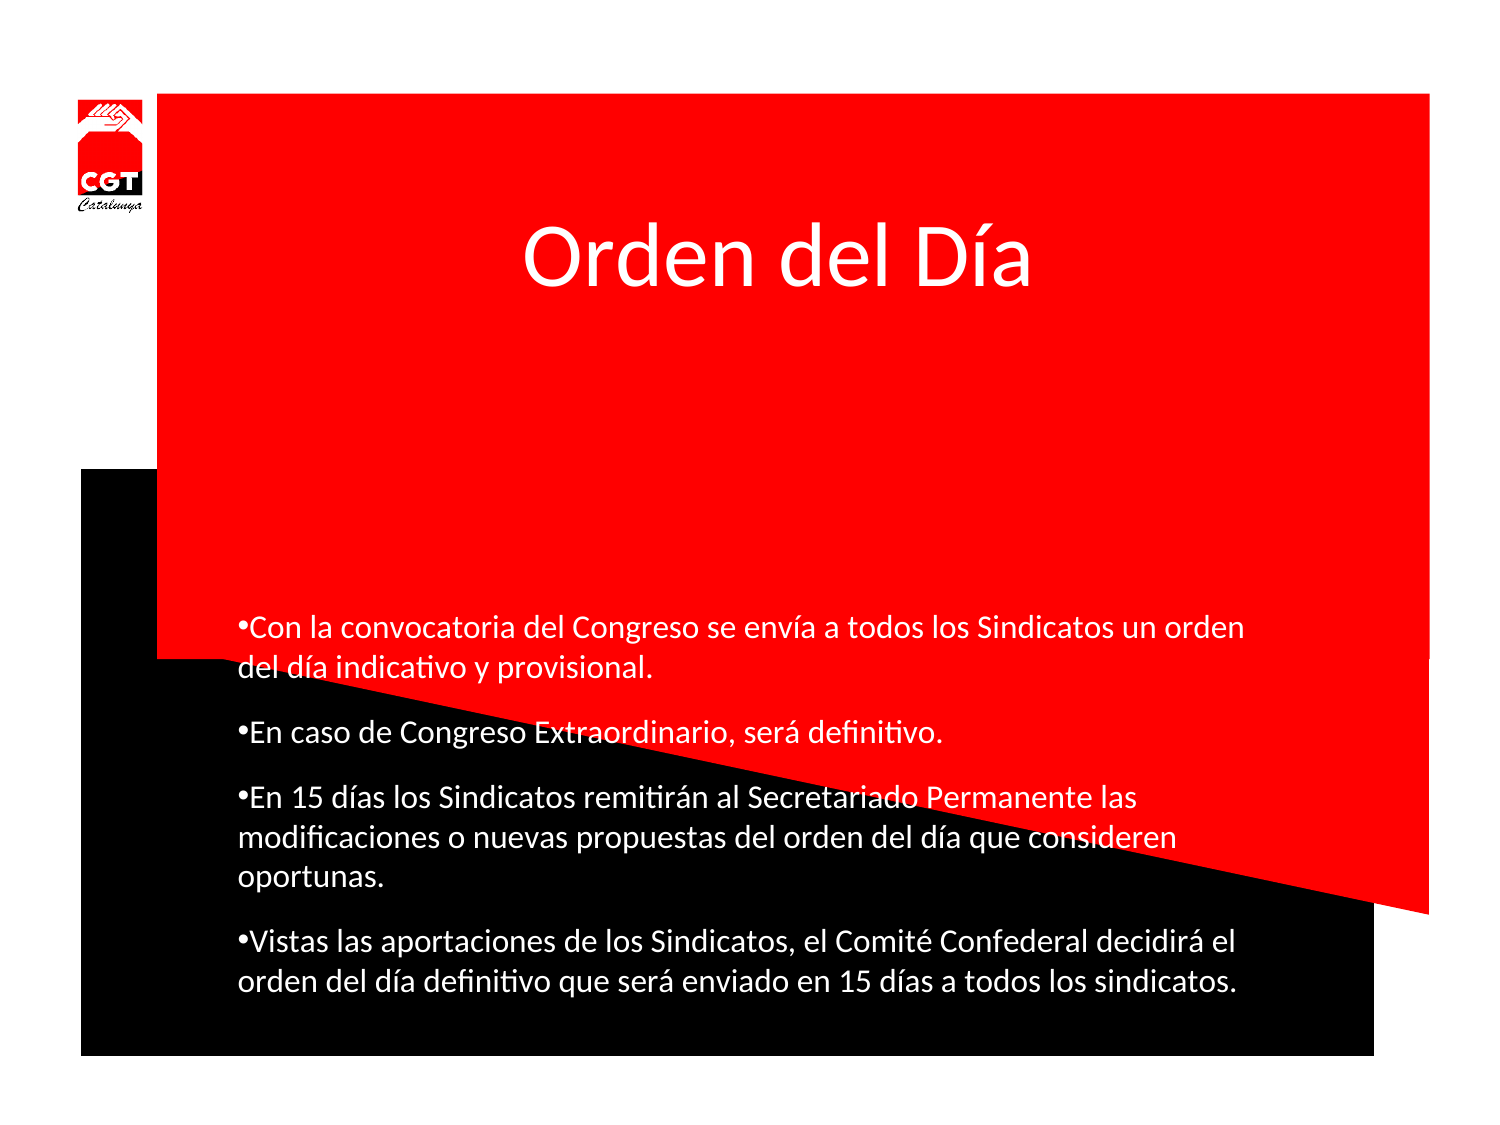

# Orden del Día
Con la convocatoria del Congreso se envía a todos los Sindicatos un orden del día indicativo y provisional.
En caso de Congreso Extraordinario, será definitivo.
En 15 días los Sindicatos remitirán al Secretariado Permanente las modificaciones o nuevas propuestas del orden del día que consideren oportunas.
Vistas las aportaciones de los Sindicatos, el Comité Confederal decidirá el orden del día definitivo que será enviado en 15 días a todos los sindicatos.